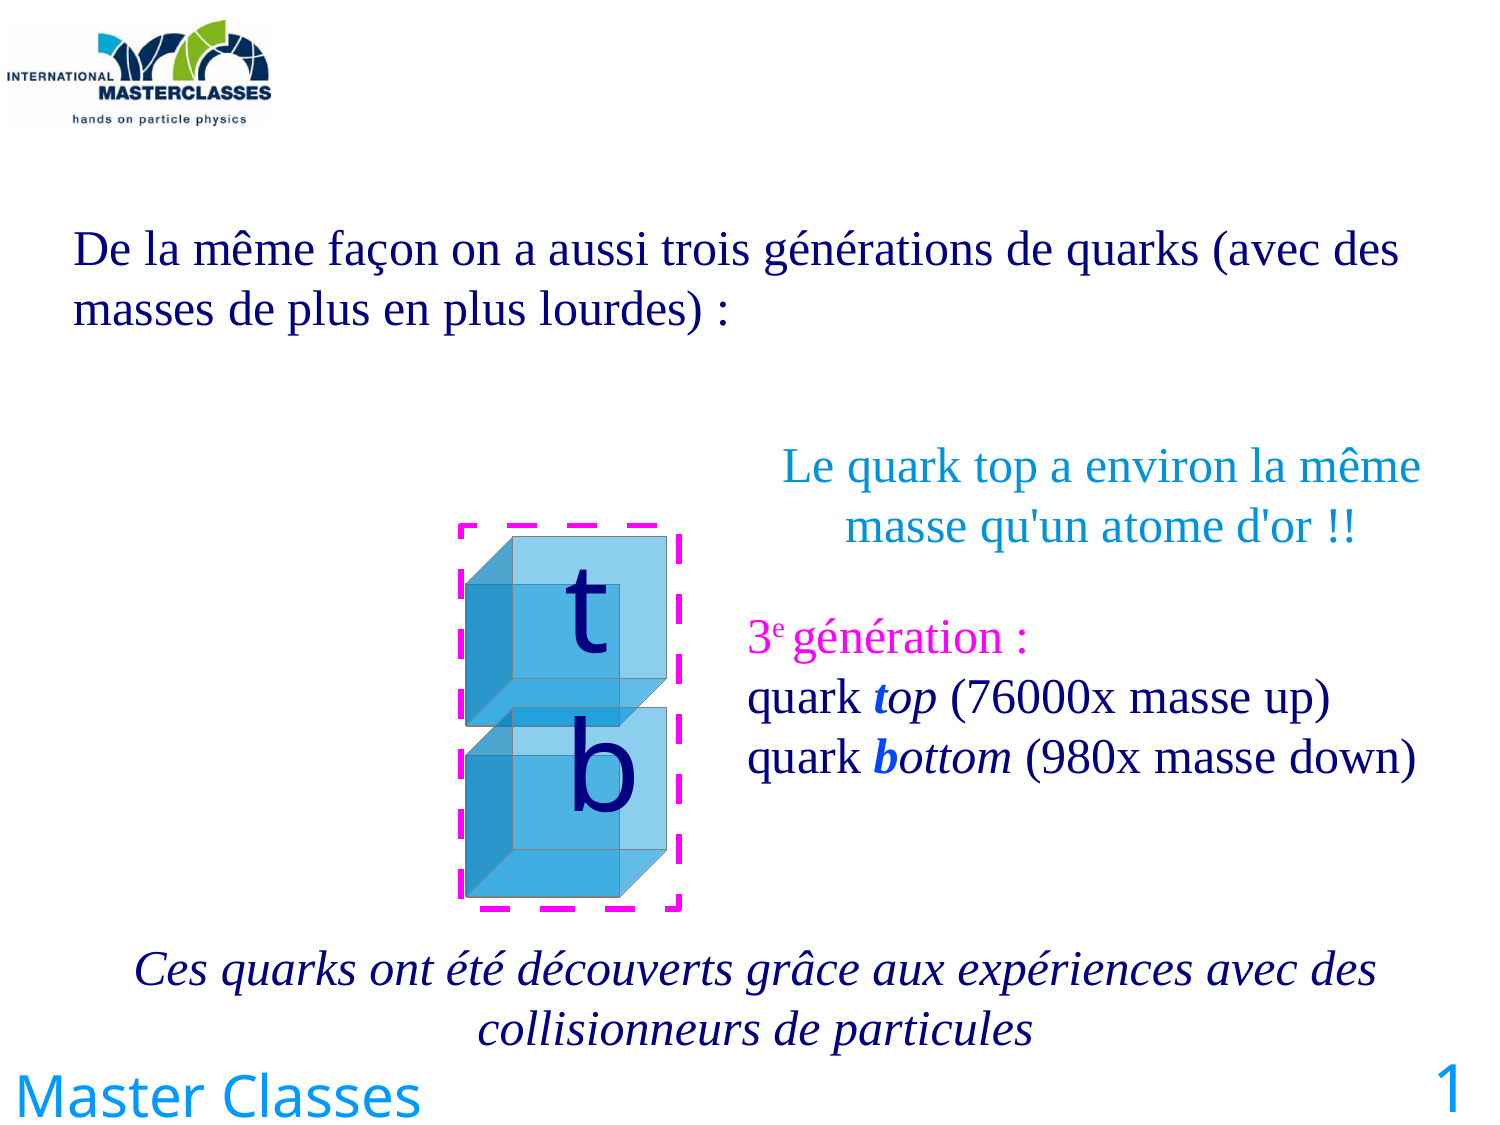

De la même façon on a aussi trois générations de quarks (avec des masses de plus en plus lourdes) :
Le quark top a environ la même masse qu'un atome d'or !!
t
3e génération :
quark top (76000x masse up)
quark bottom (980x masse down)
b
Ces quarks ont été découverts grâce aux expériences avec des collisionneurs de particules
15
Master Classes 2013